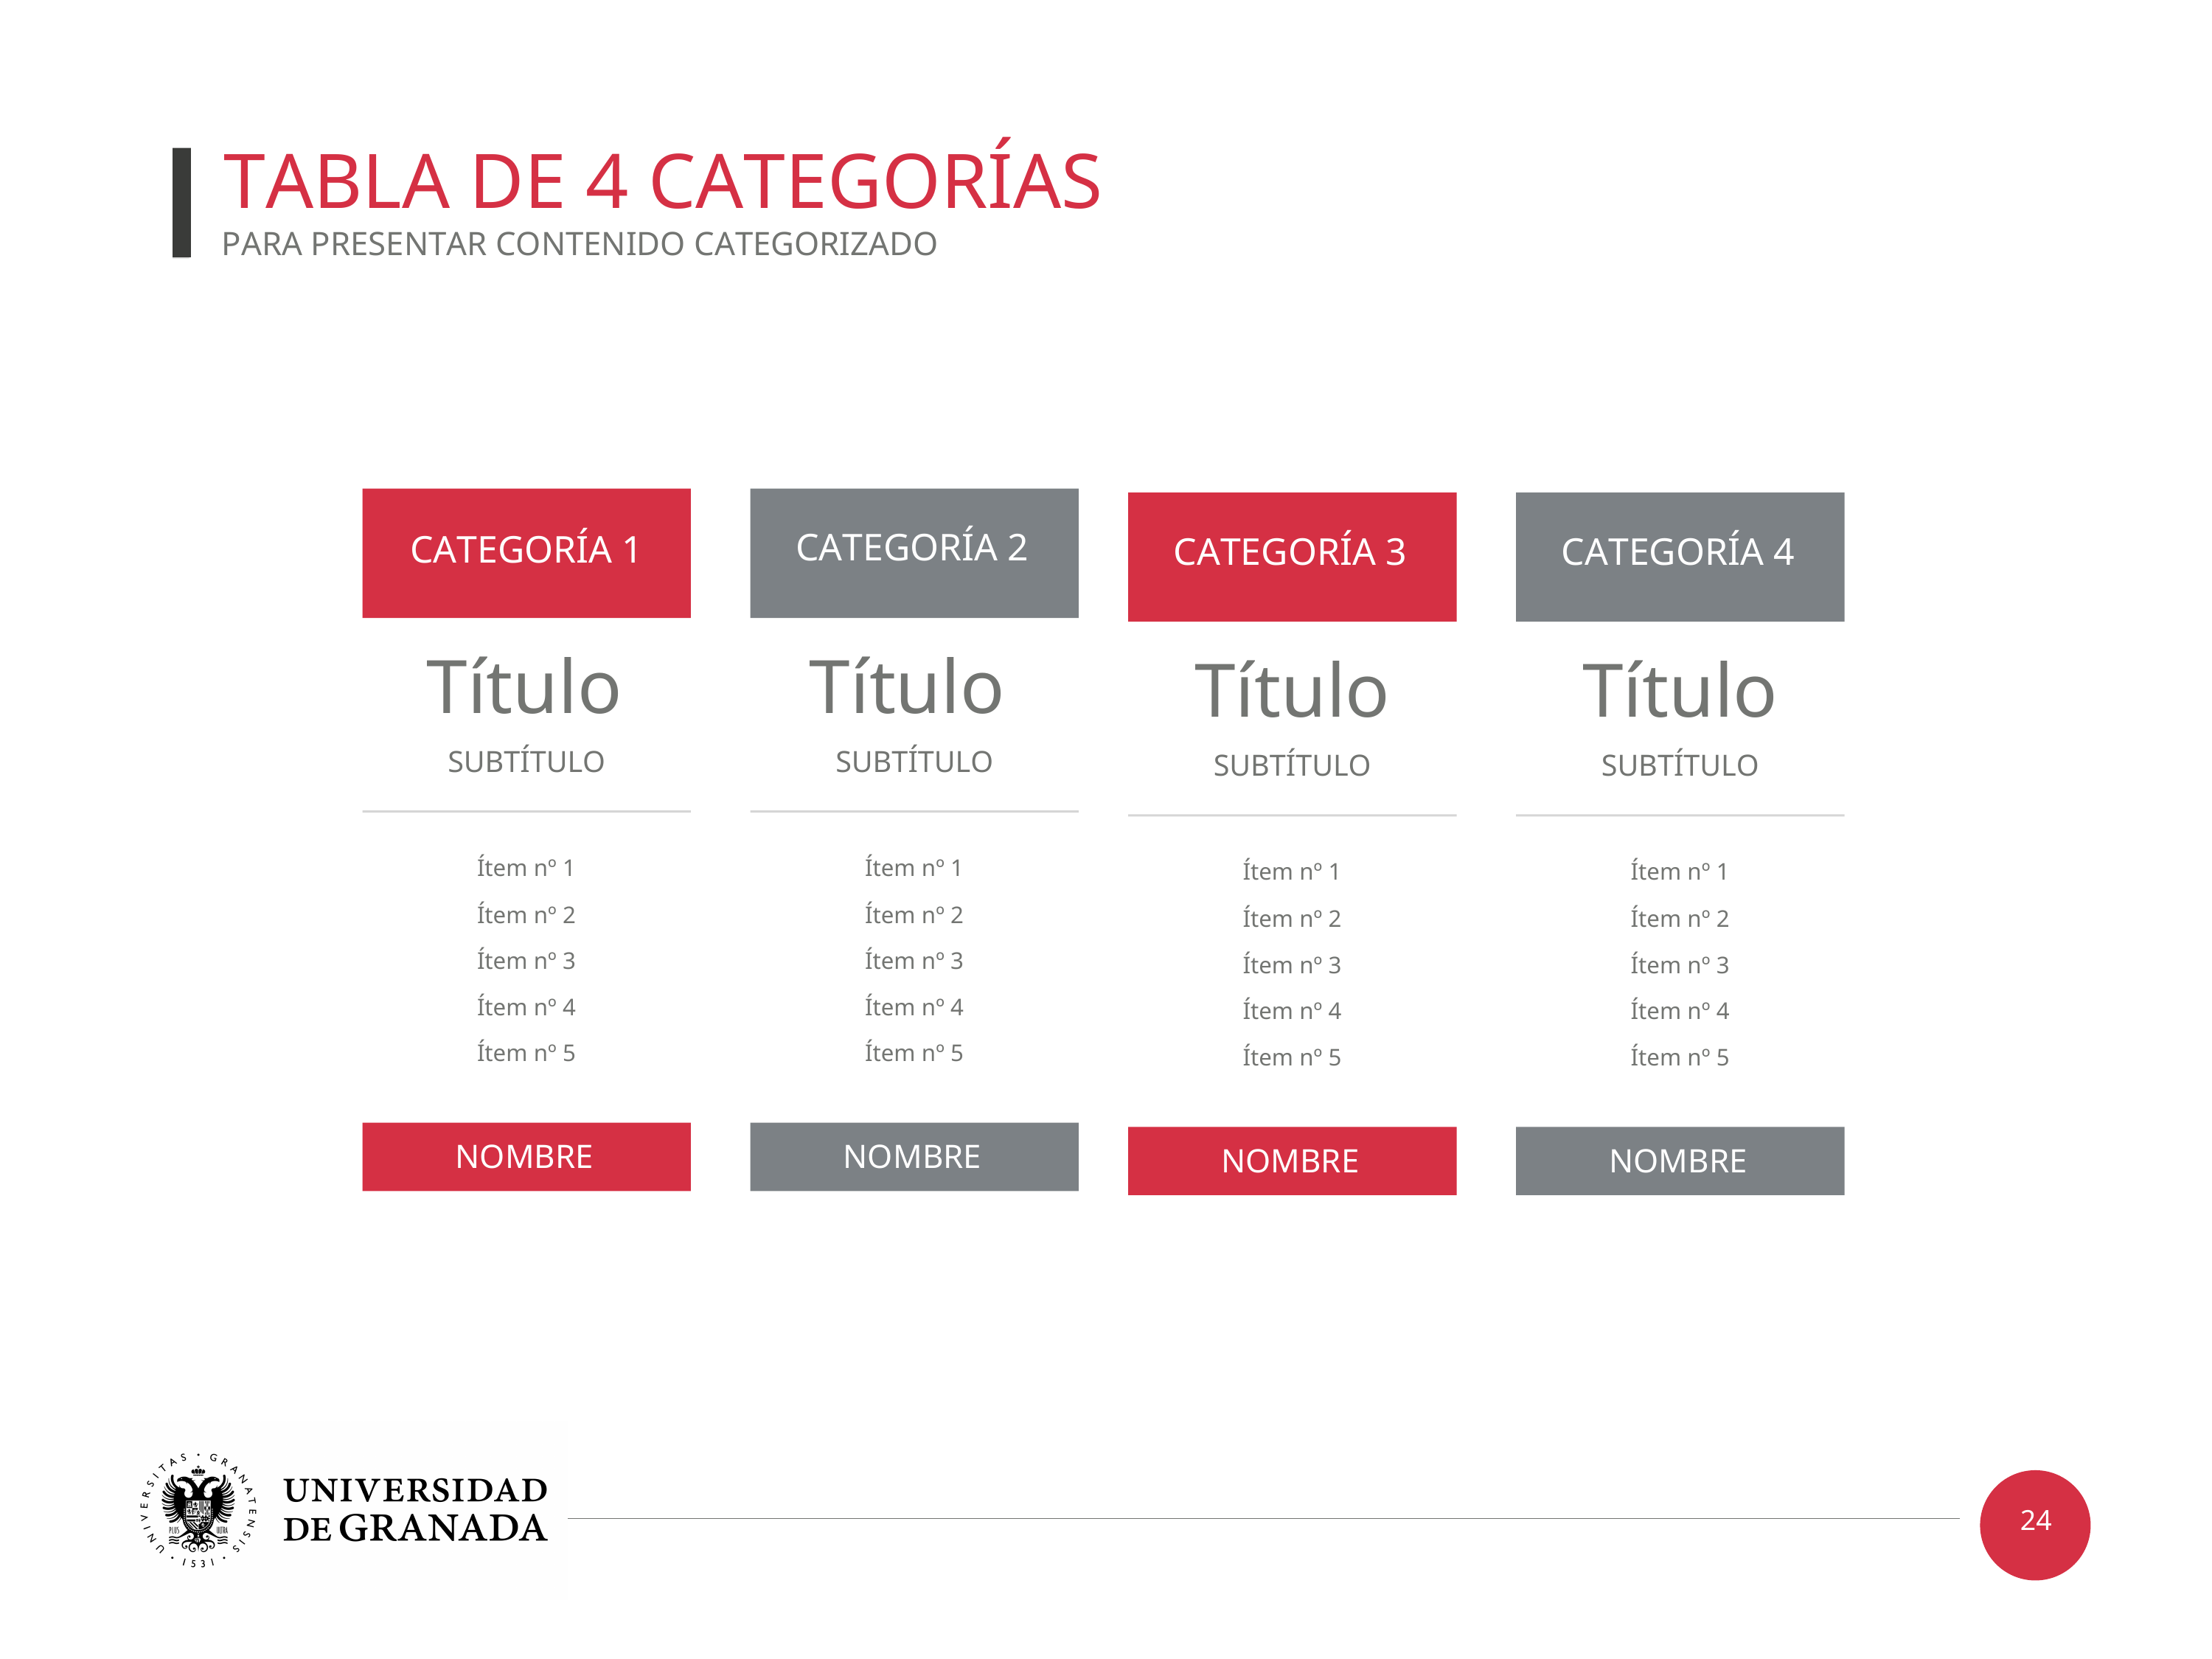

TABLA DE 4 CATEGORÍAS
PARA PRESENTAR CONTENIDO CATEGORIZADO
CATEGORÍA 1
Título
SUBTÍTULO
Ítem nº 1
Ítem nº 2
Ítem nº 3
Ítem nº 4
Ítem nº 5
NOMBRE
CATEGORÍA 2
Título
SUBTÍTULO
Ítem nº 1
Ítem nº 2
Ítem nº 3
Ítem nº 4
Ítem nº 5
NOMBRE
CATEGORÍA 3
Título
SUBTÍTULO
Ítem nº 1
Ítem nº 2
Ítem nº 3
Ítem nº 4
Ítem nº 5
NOMBRE
CATEGORÍA 4
Título
SUBTÍTULO
Ítem nº 1
Ítem nº 2
Ítem nº 3
Ítem nº 4
Ítem nº 5
NOMBRE